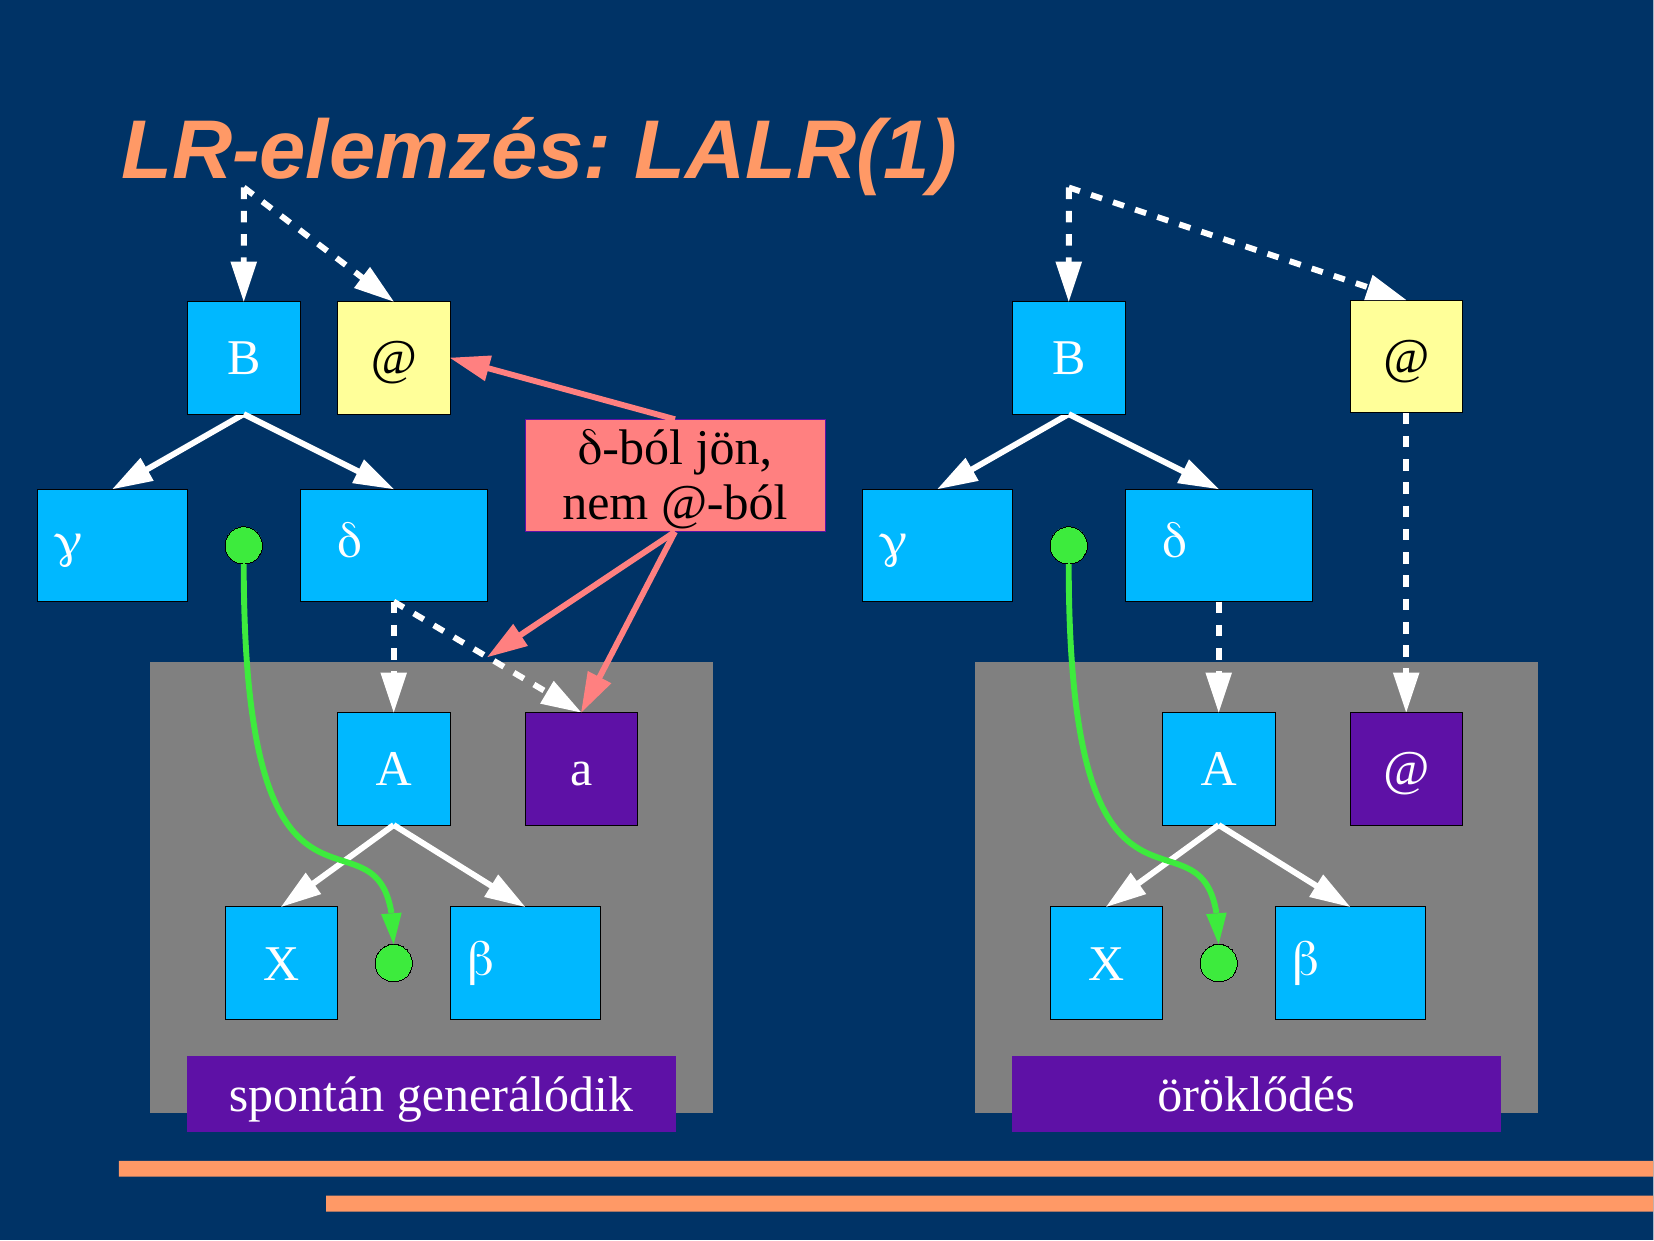

# LR-elemzés: LALR(1)
@
B
@
B
d-ból jön,
nem @-ból
g
d
g
d
A
a
A
@
X
b
X
b
spontán generálódik
öröklődés